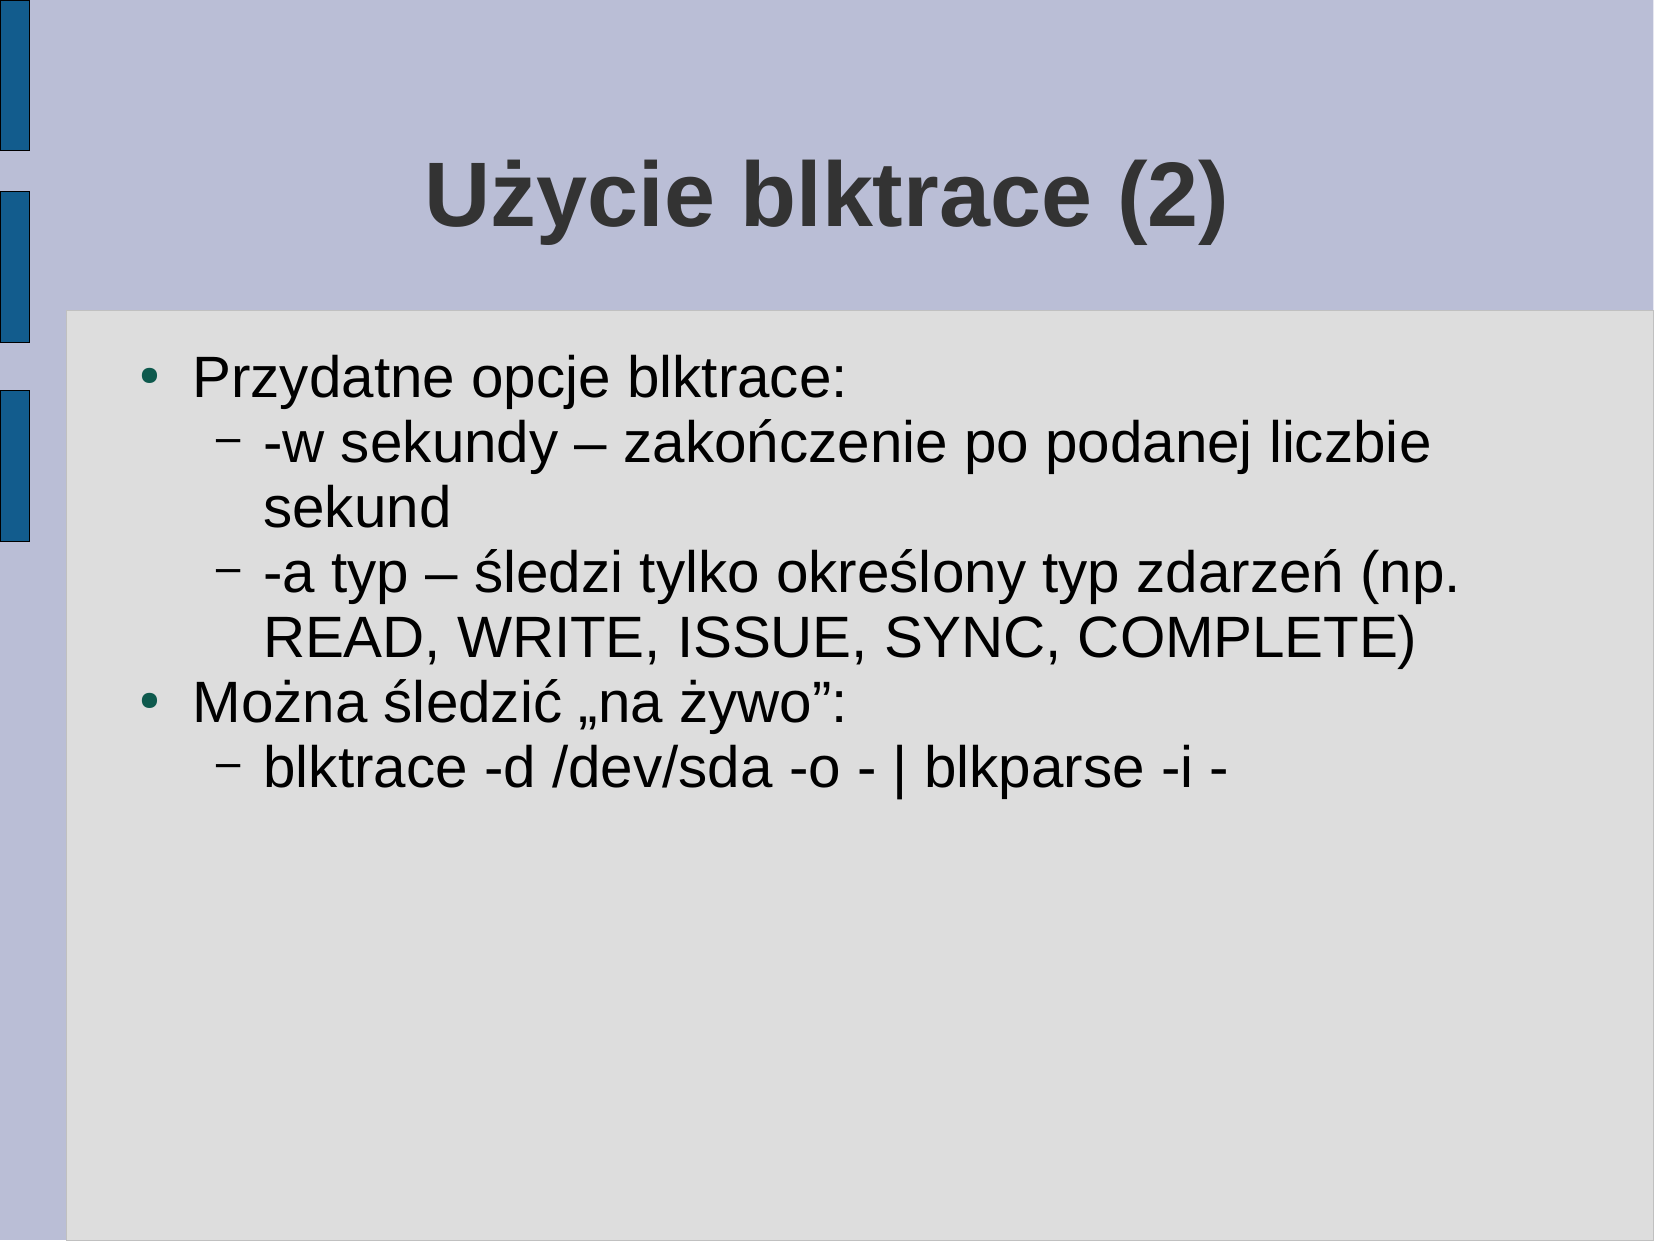

# Użycie blktrace (2)
Przydatne opcje blktrace:
-w sekundy – zakończenie po podanej liczbie sekund
-a typ – śledzi tylko określony typ zdarzeń (np. READ, WRITE, ISSUE, SYNC, COMPLETE)
Można śledzić „na żywo”:
blktrace -d /dev/sda -o - | blkparse -i -